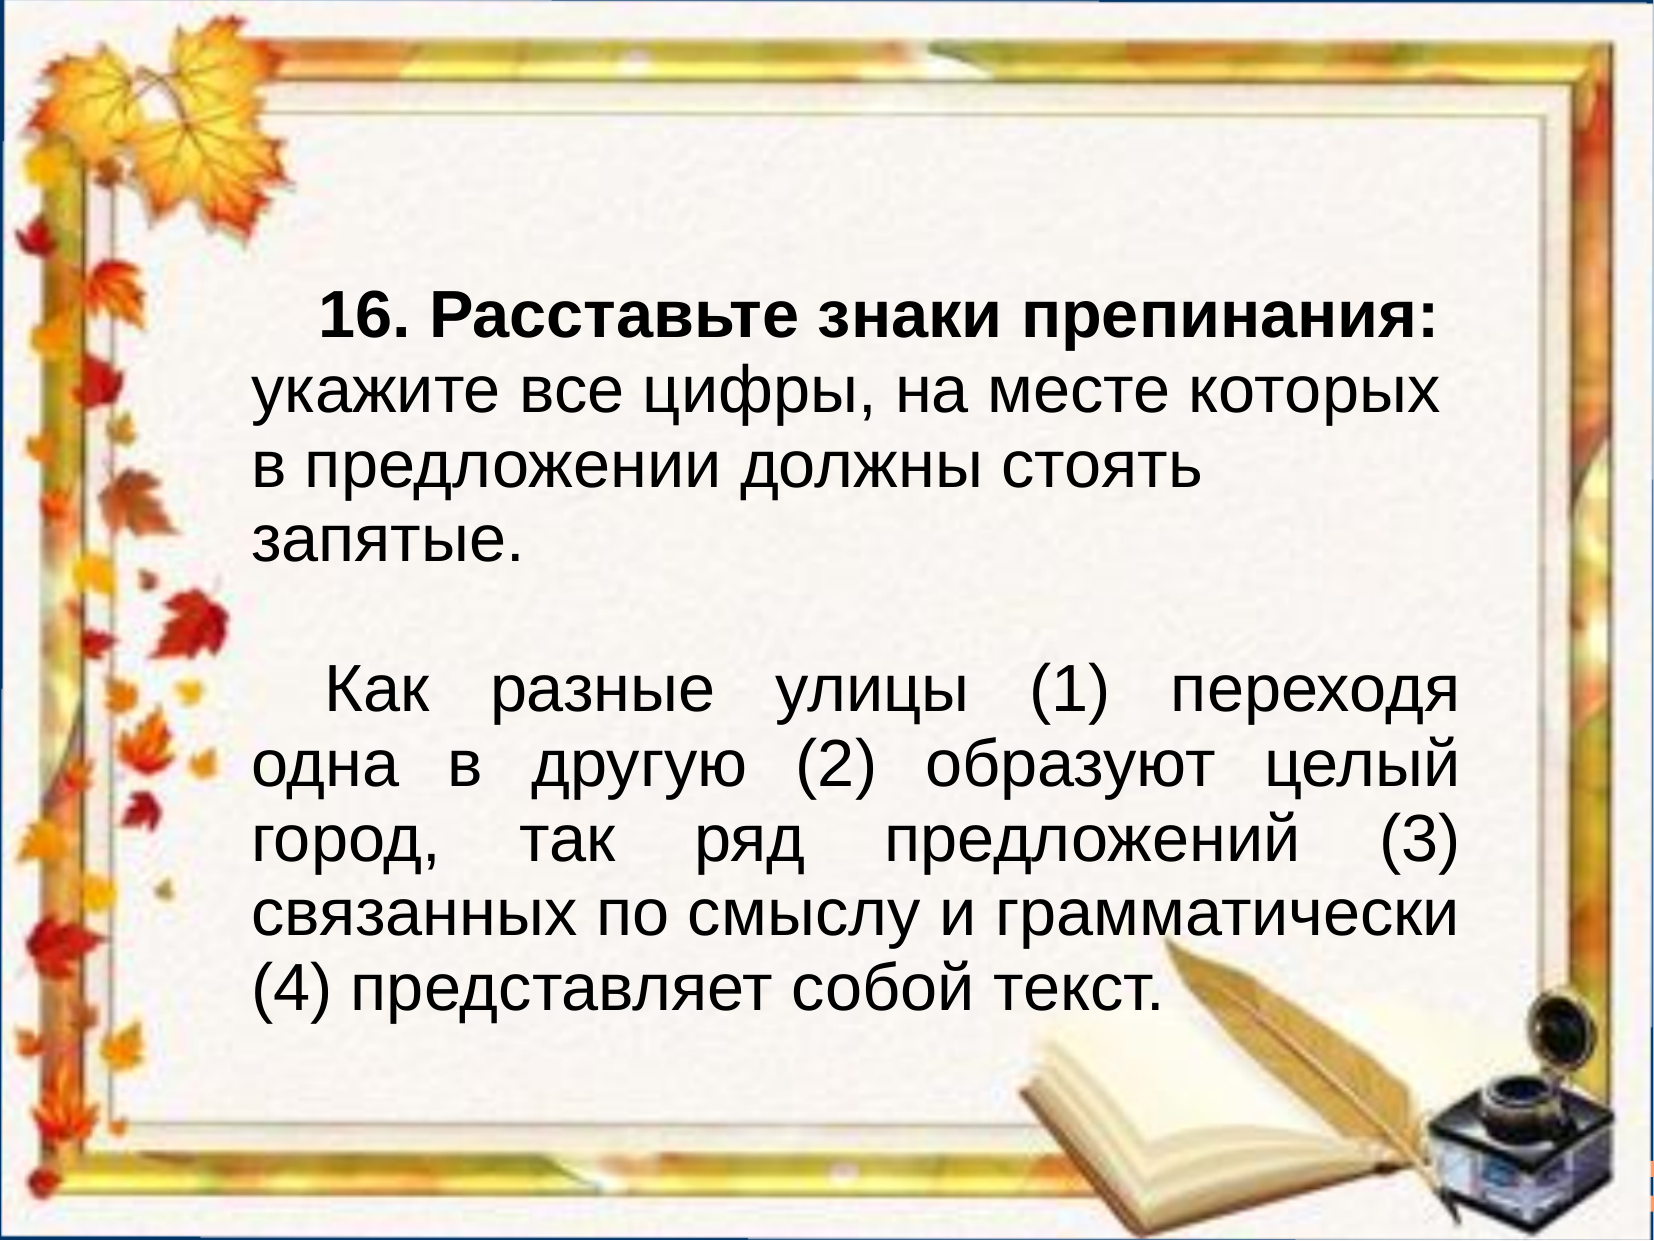

#
	16. Расставьте знаки препинания: укажите все цифры, на месте кото­рых в предложении должны стоять запятые.
	Как разные улицы (1) переходя одна в другую (2) образуют целый город, так ряд предложений (3) связанных по смыслу и грамматически (4) представляет собой текст.